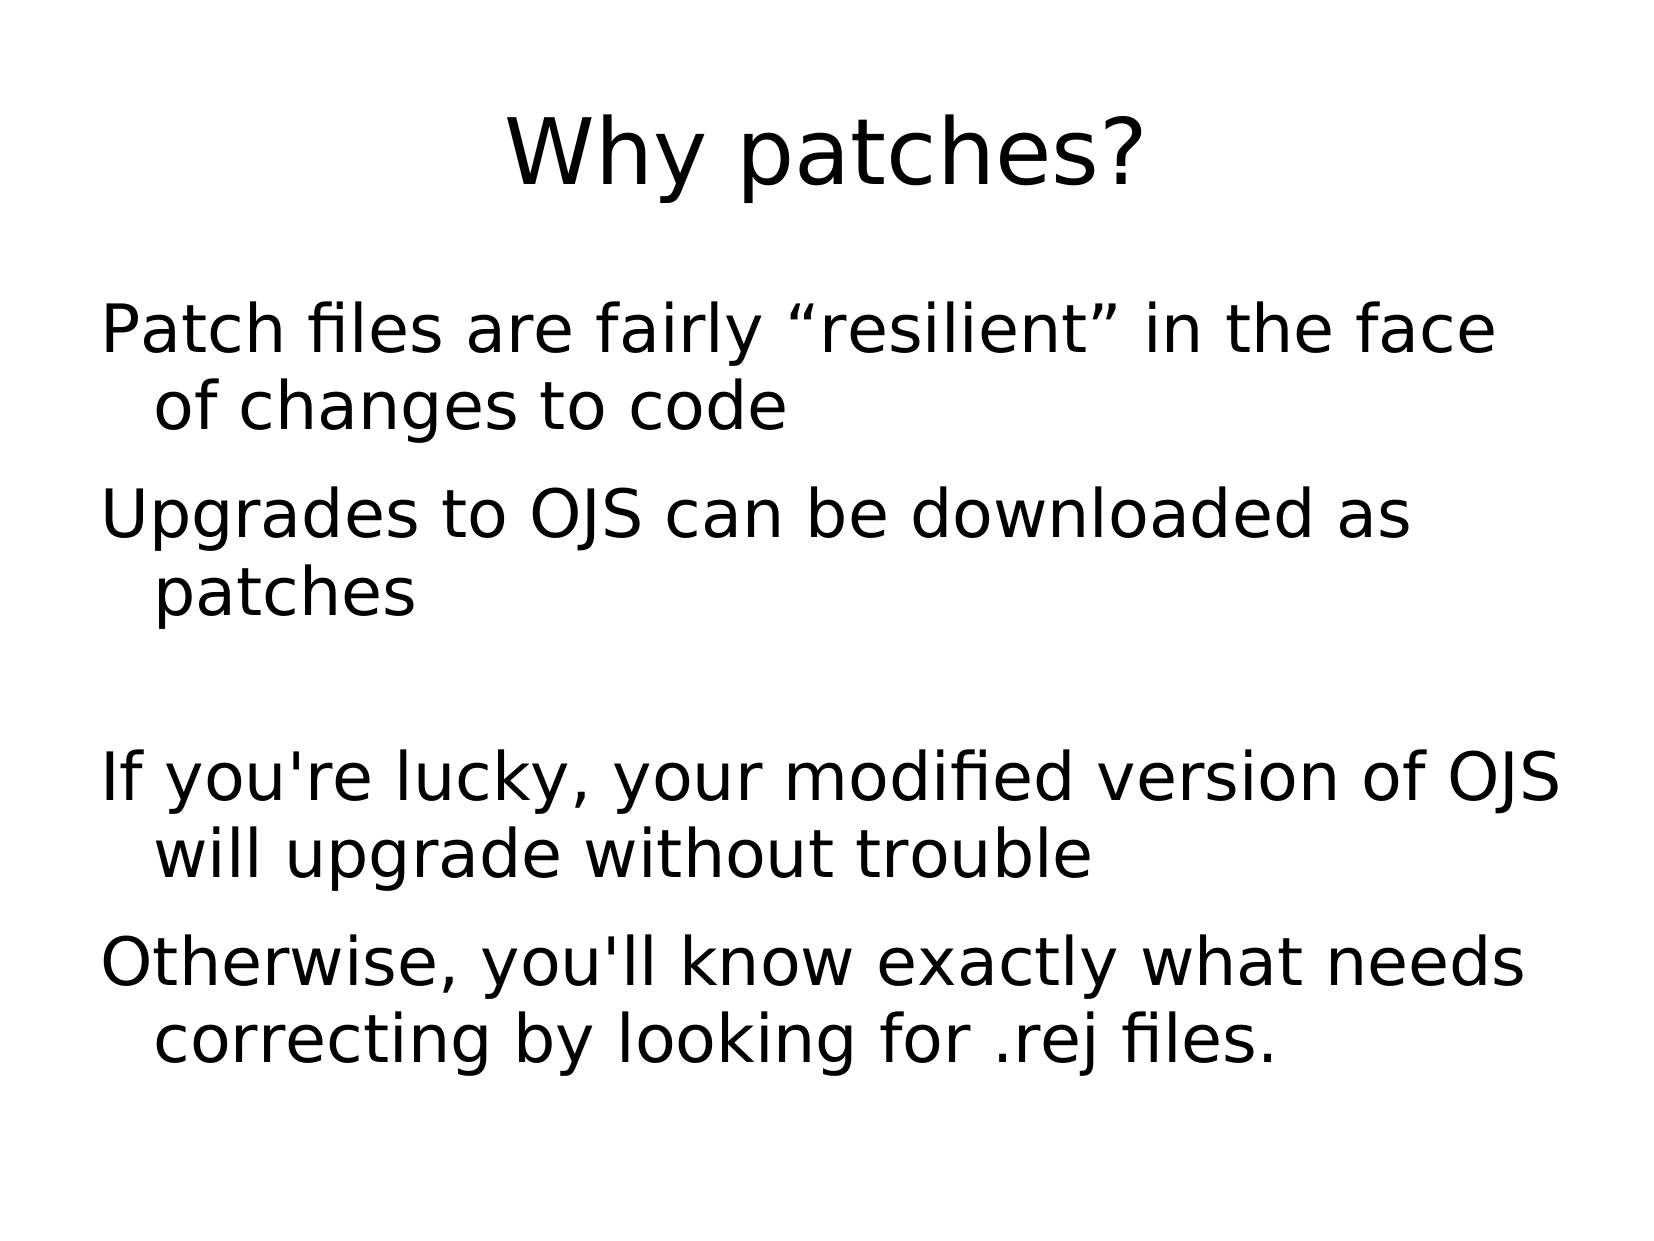

# Why patches?
Patch files are fairly “resilient” in the face of changes to code
Upgrades to OJS can be downloaded as patches
If you're lucky, your modified version of OJS will upgrade without trouble
Otherwise, you'll know exactly what needs correcting by looking for .rej files.